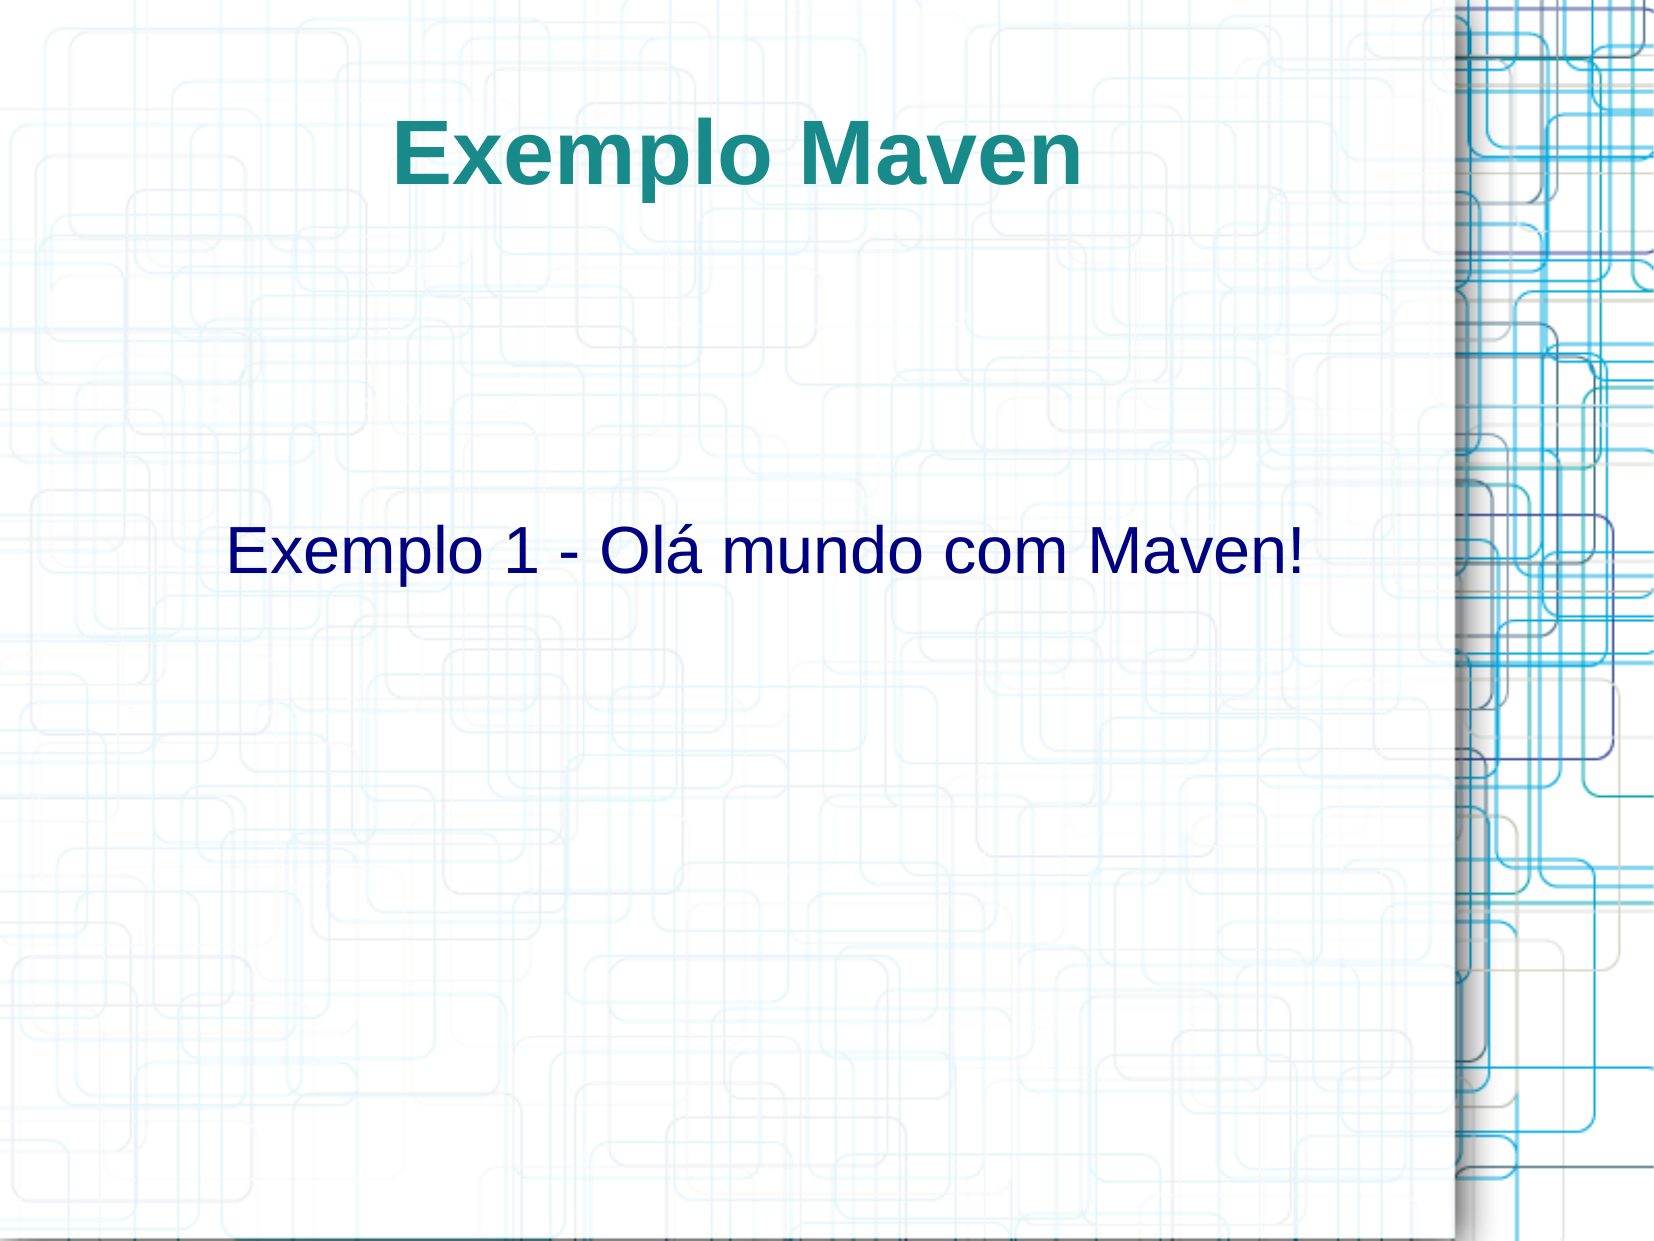

# Exemplo Maven
Exemplo 1 - Olá mundo com Maven!